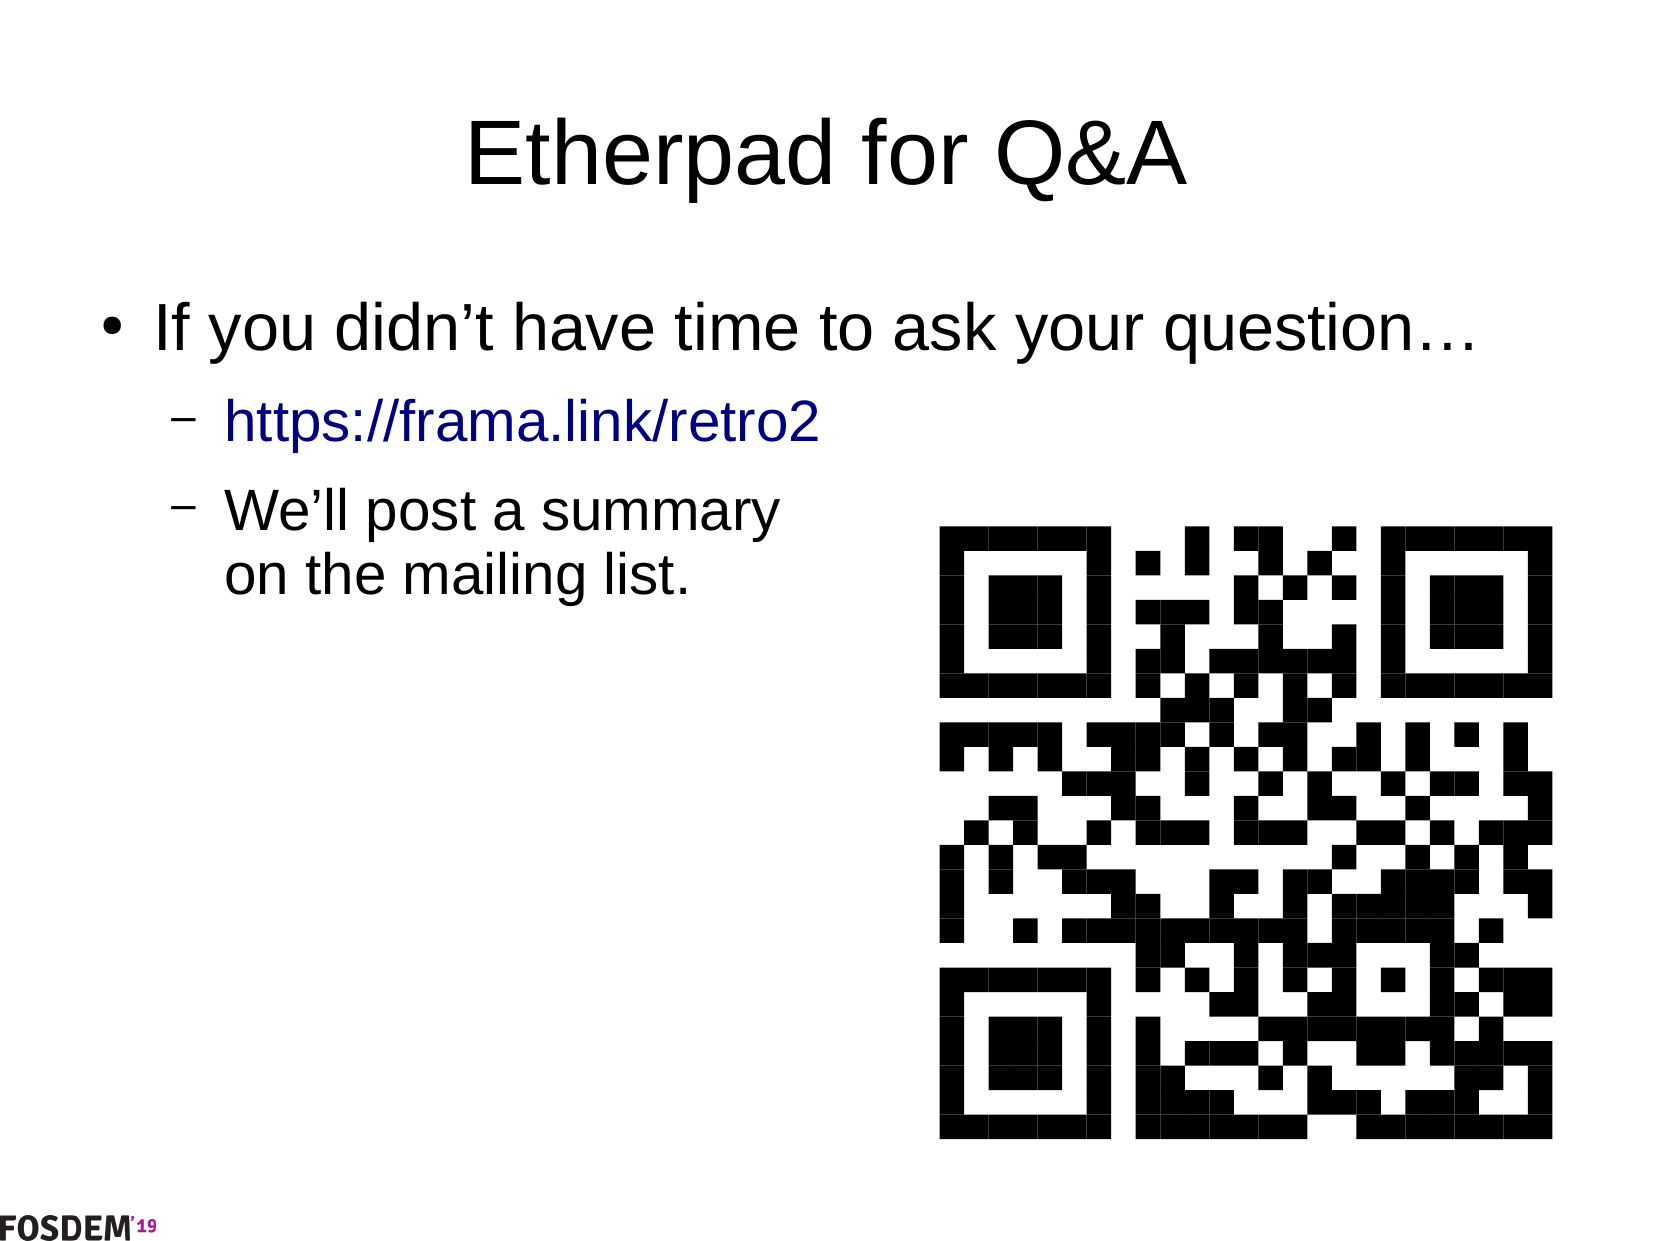

# Etherpad for Q&A
If you didn’t have time to ask your question…
https://frama.link/retro2
We’ll post a summary
on the mailing list.